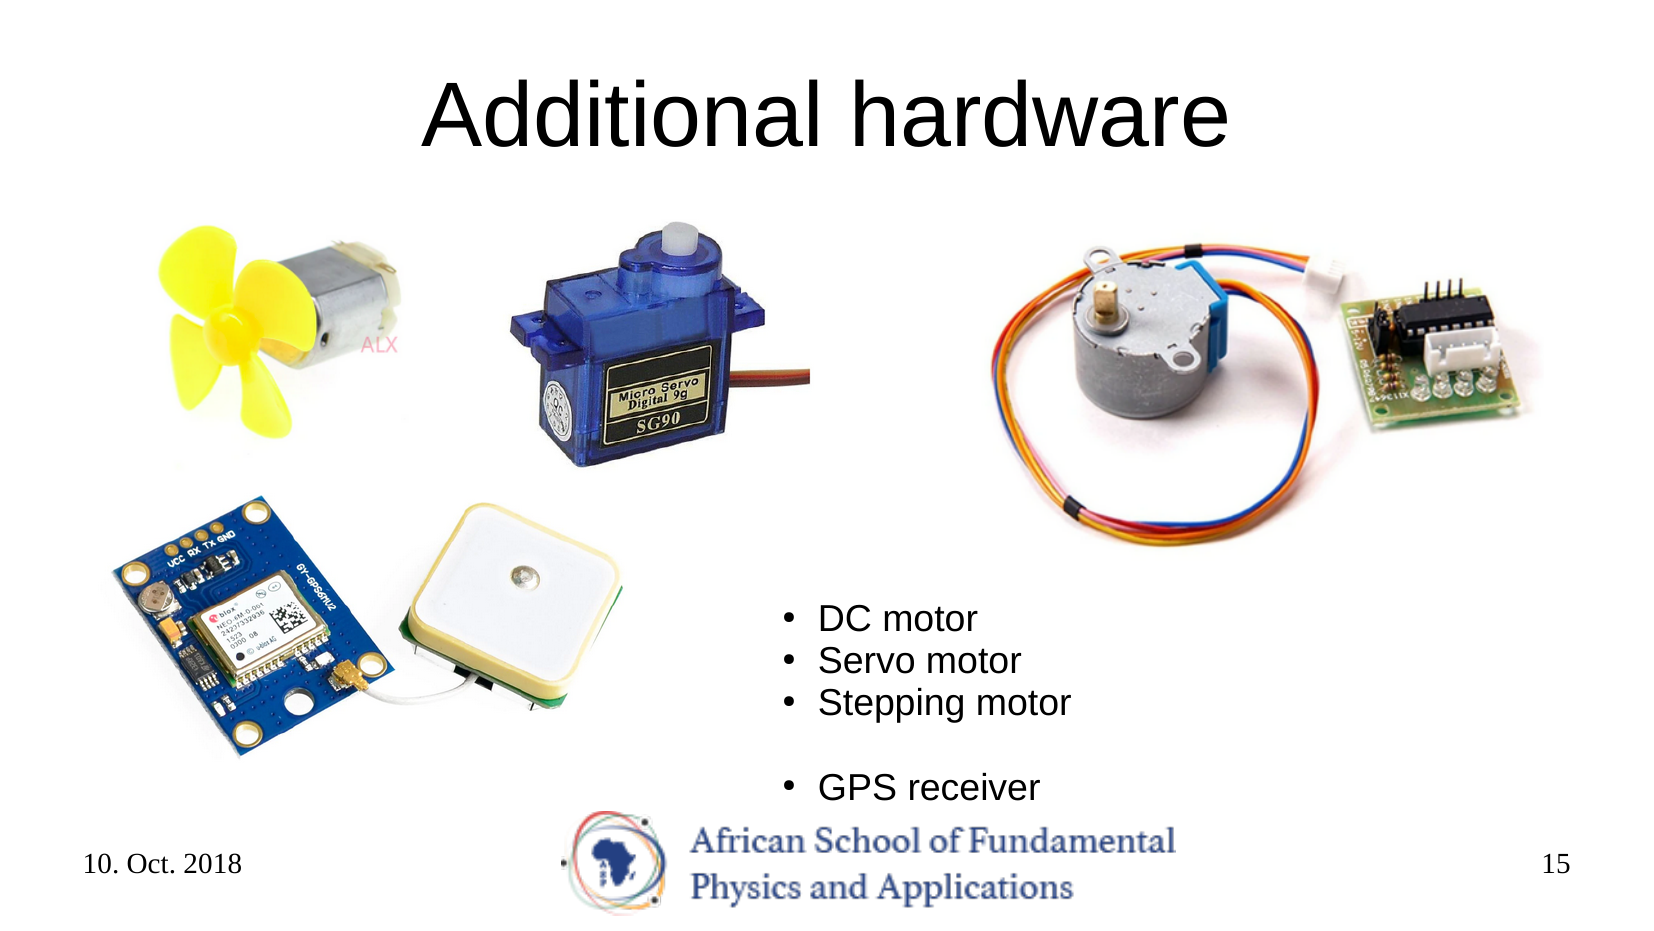

# Additional hardware
DC motor
Servo motor
Stepping motor
GPS receiver
10. Oct. 2018
15